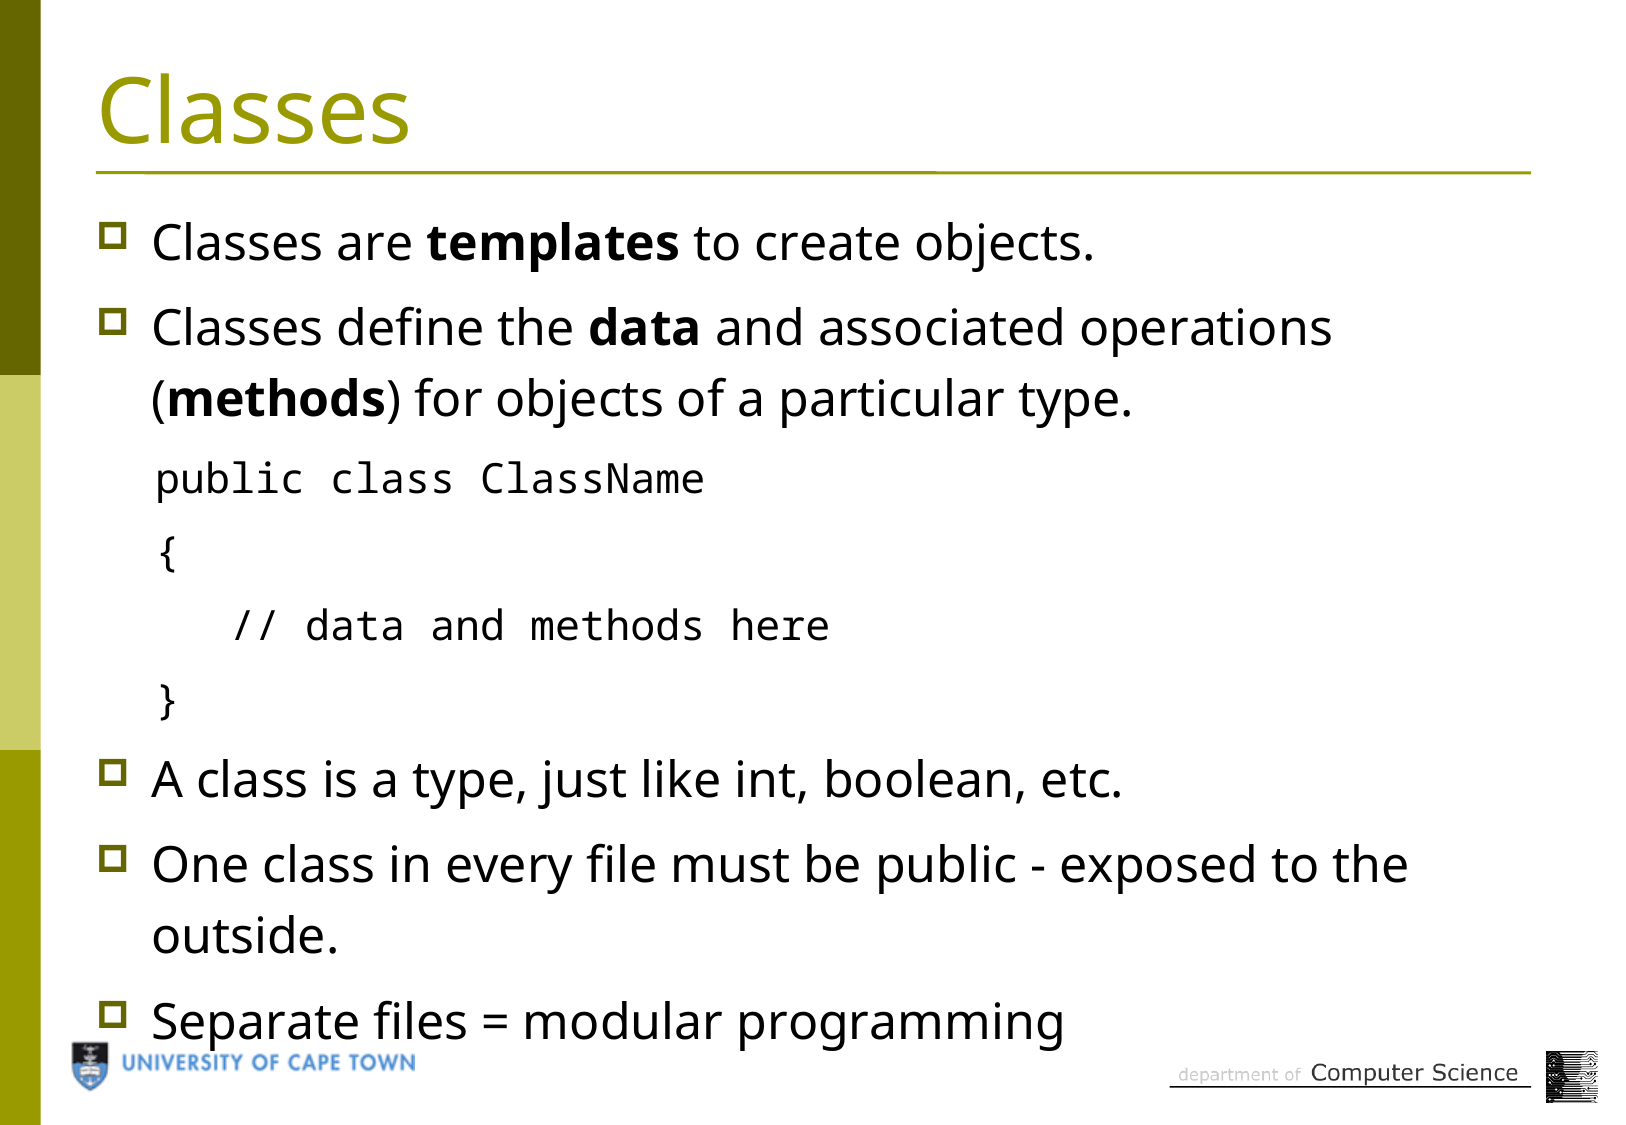

# Classes
Classes are templates to create objects.
Classes define the data and associated operations (methods) for objects of a particular type.
public class ClassName
{
 // data and methods here
}
A class is a type, just like int, boolean, etc.
One class in every file must be public - exposed to the outside.
Separate files = modular programming